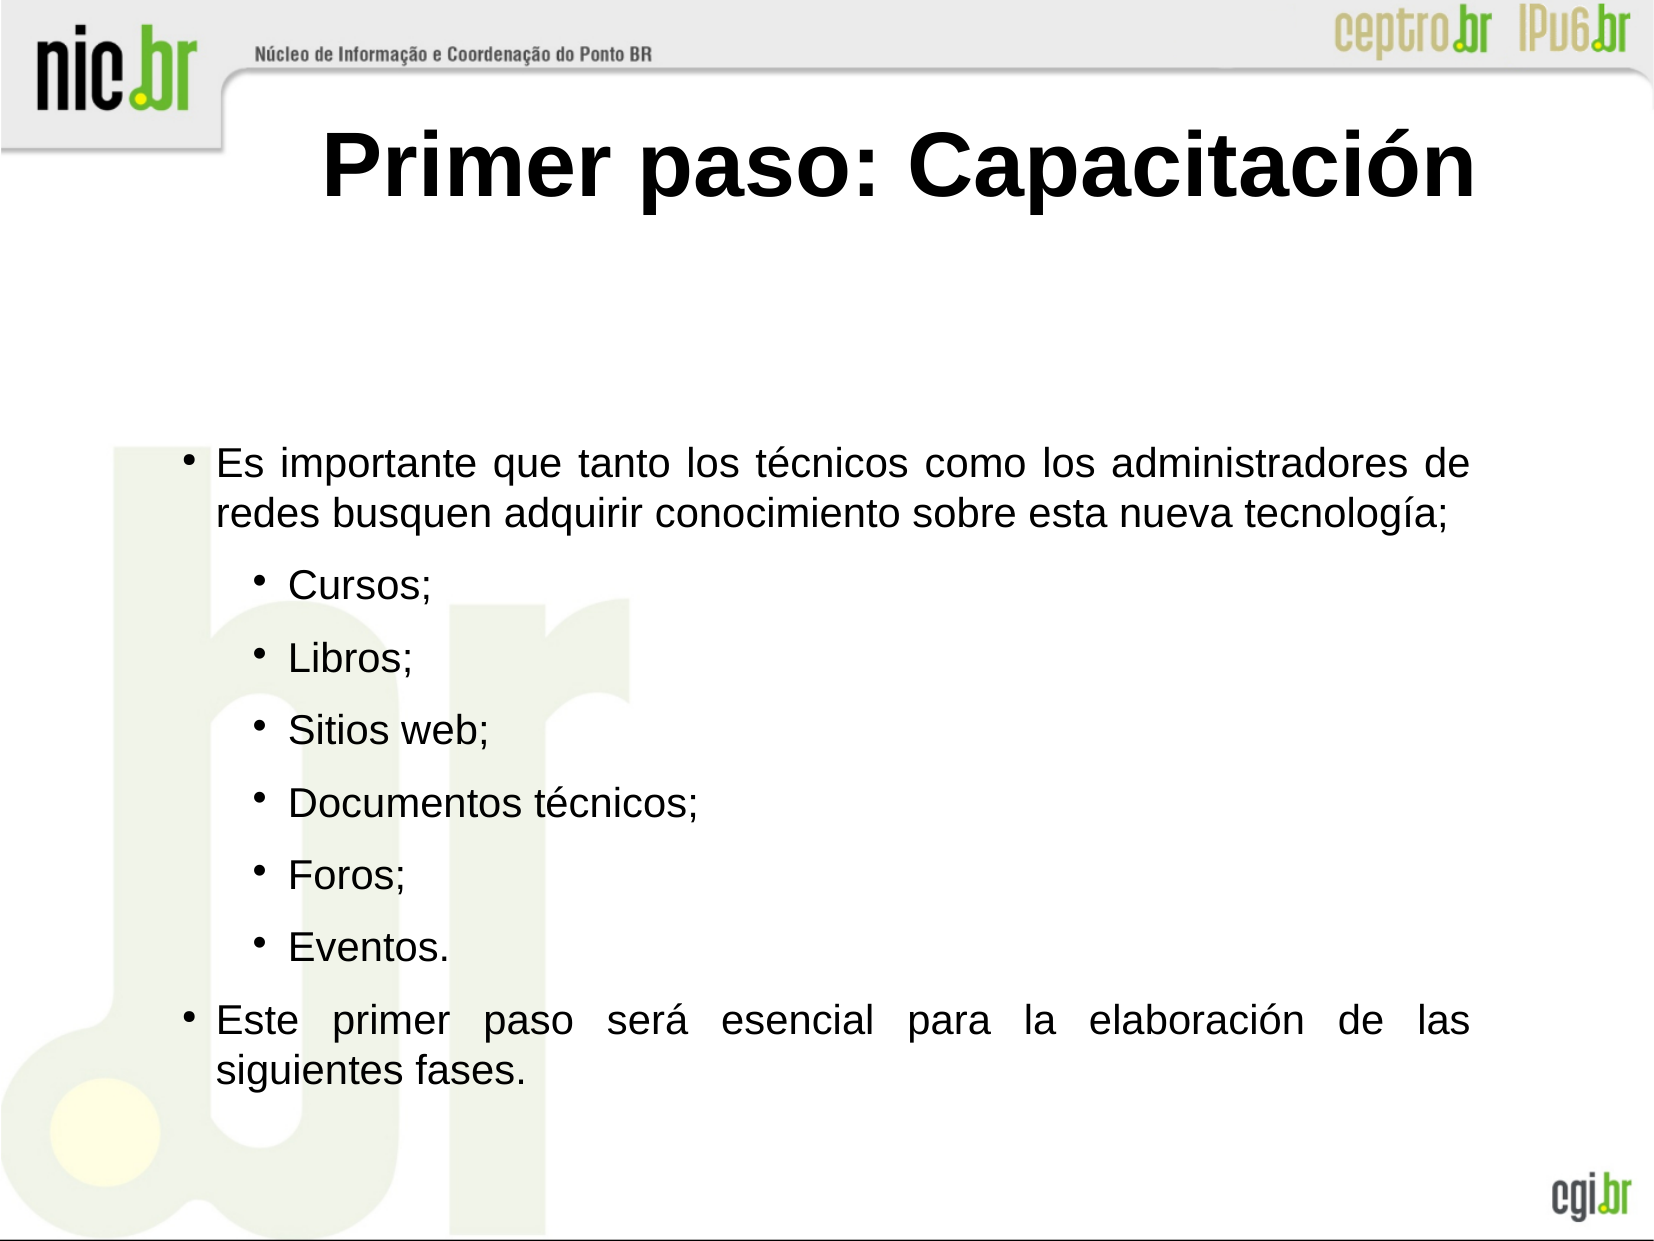

Primer paso: Capacitación
Es importante que tanto los técnicos como los administradores de redes busquen adquirir conocimiento sobre esta nueva tecnología;
Cursos;
Libros;
Sitios web;
Documentos técnicos;
Foros;
Eventos.
Este primer paso será esencial para la elaboración de las siguientes fases.